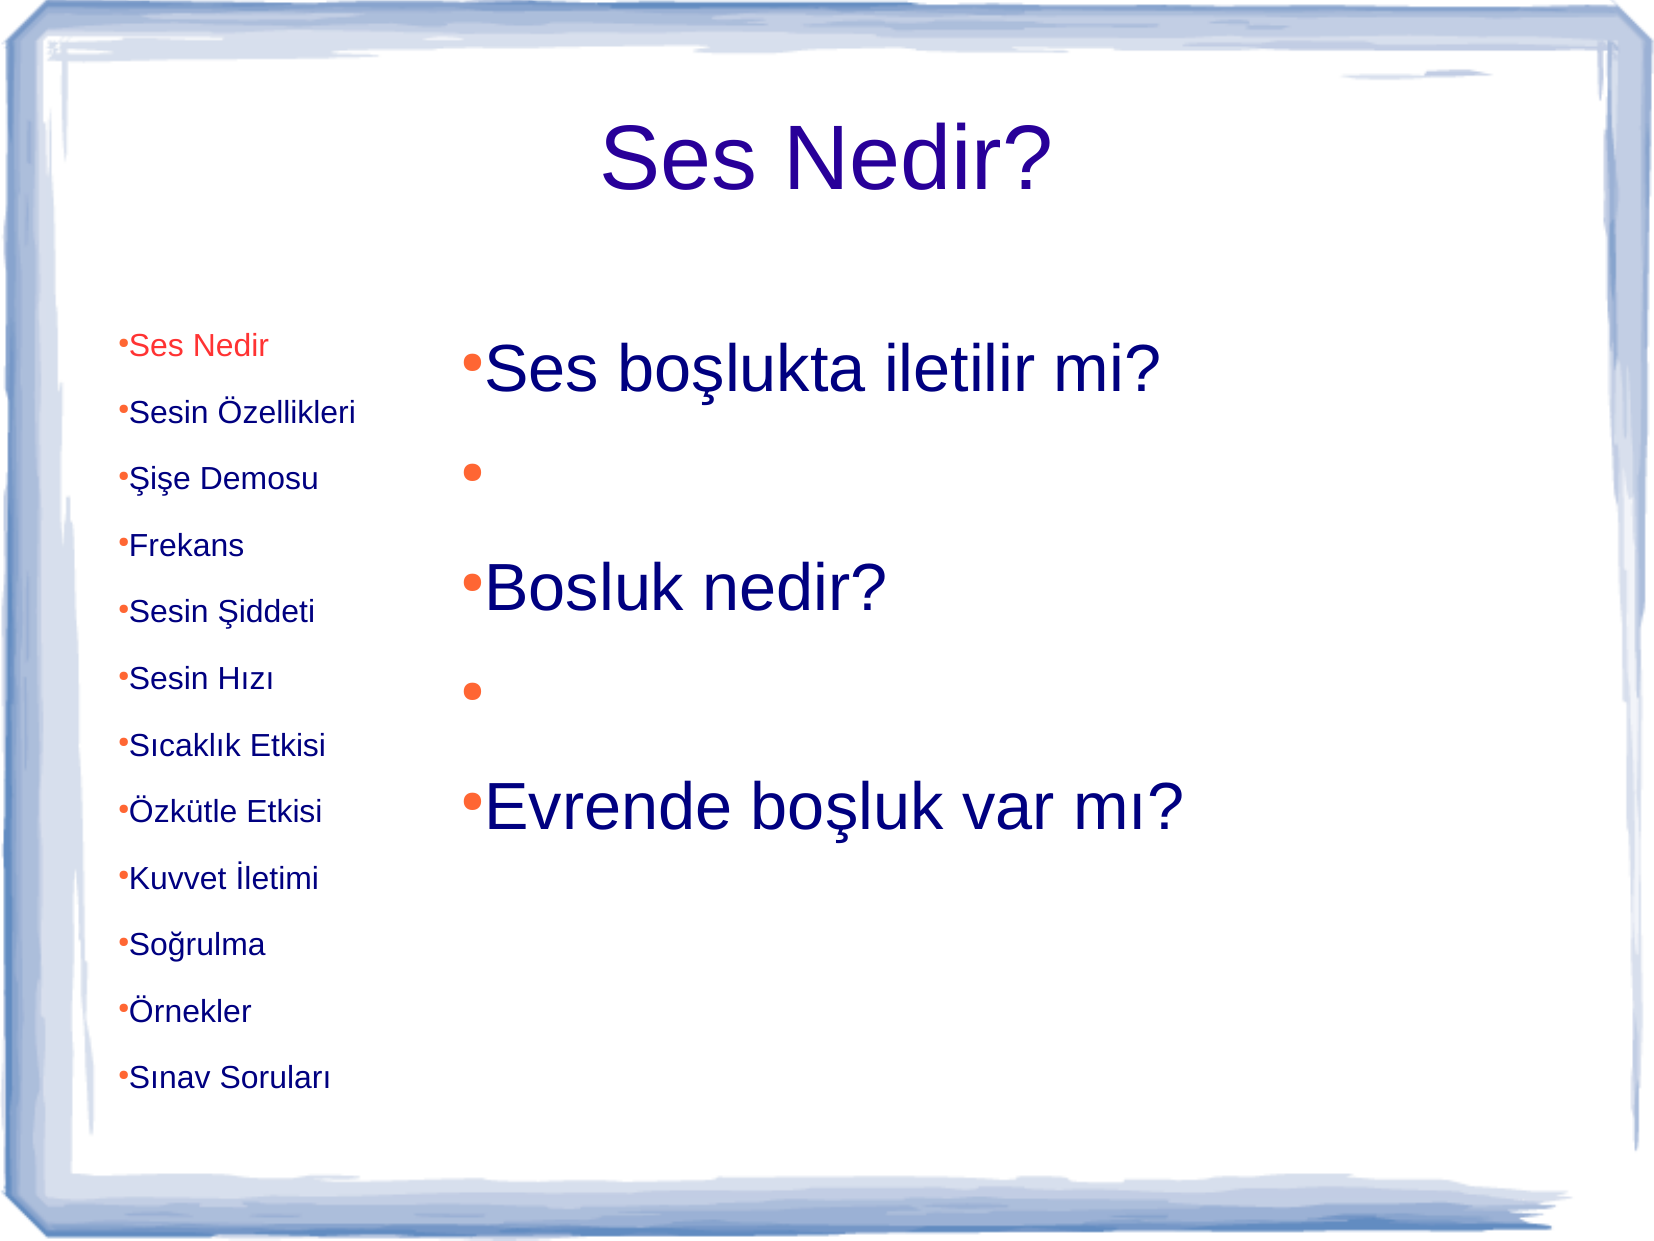

# Ses Nedir?
Ses Nedir
Sesin Özellikleri
Şişe Demosu
Frekans
Sesin Şiddeti
Sesin Hızı
Sıcaklık Etkisi
Özkütle Etkisi
Kuvvet İletimi
Soğrulma
Örnekler
Sınav Soruları
Ses boşlukta iletilir mi?
Bosluk nedir?
Evrende boşluk var mı?